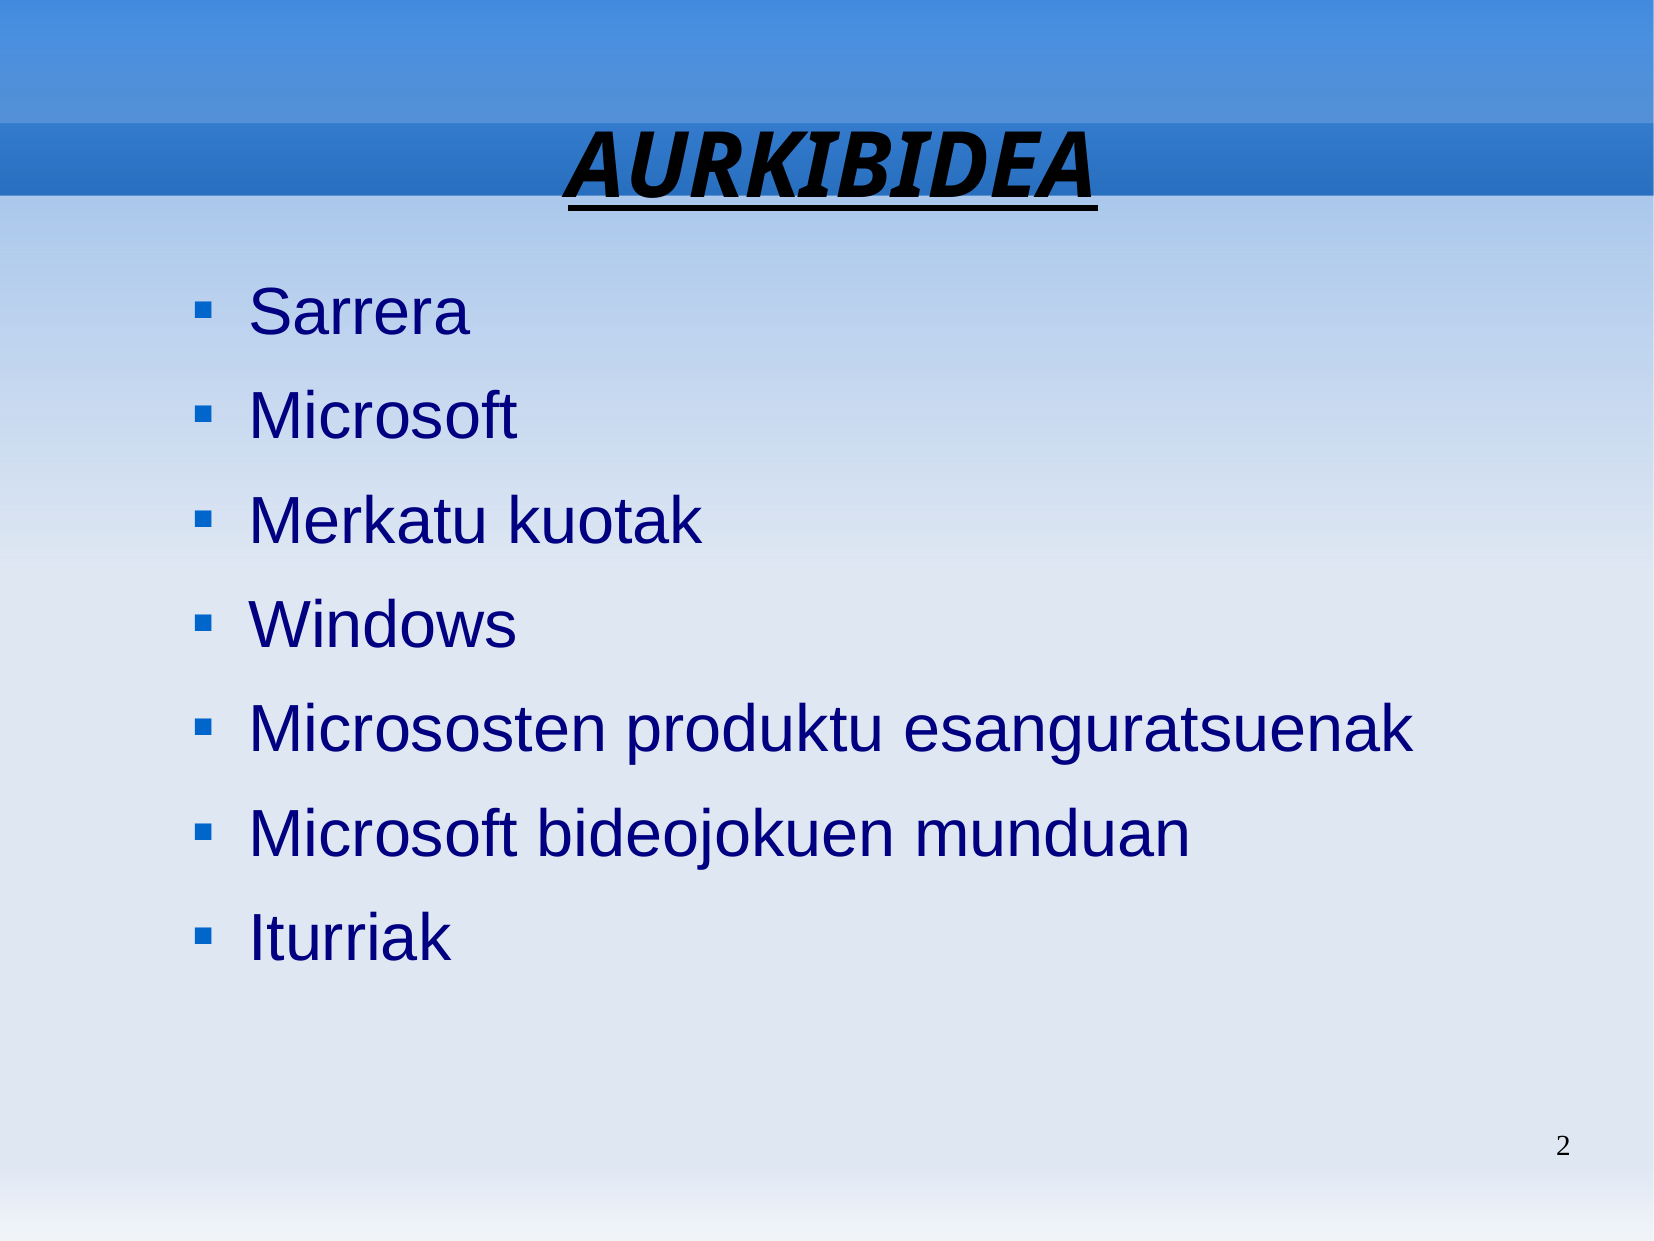

# AURKIBIDEA
Sarrera
Microsoft
Merkatu kuotak
Windows
Micrososten produktu esanguratsuenak
Microsoft bideojokuen munduan
Iturriak
2